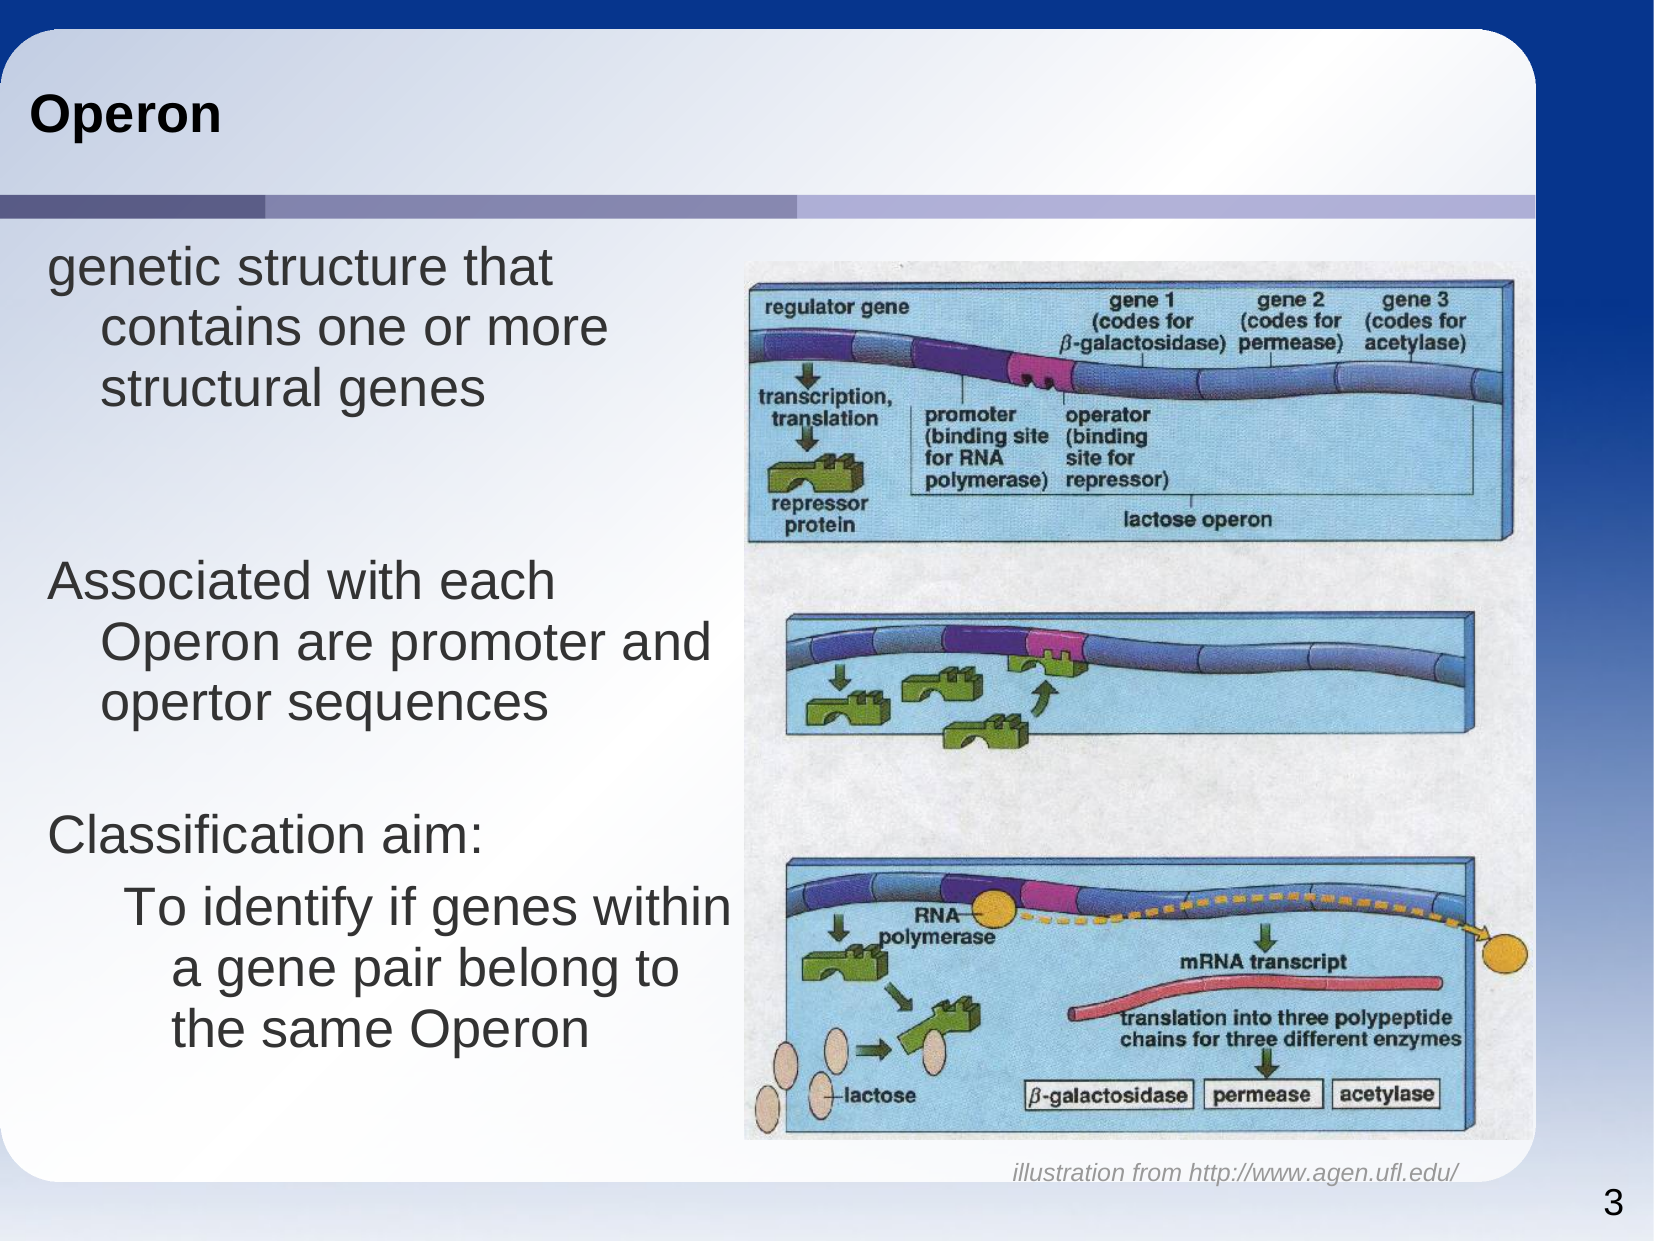

# Operon
genetic structure that contains one or more structural genes
Associated with each Operon are promoter and opertor sequences
Classification aim:
To identify if genes within a gene pair belong to the same Operon
illustration from http://www.agen.ufl.edu/
3